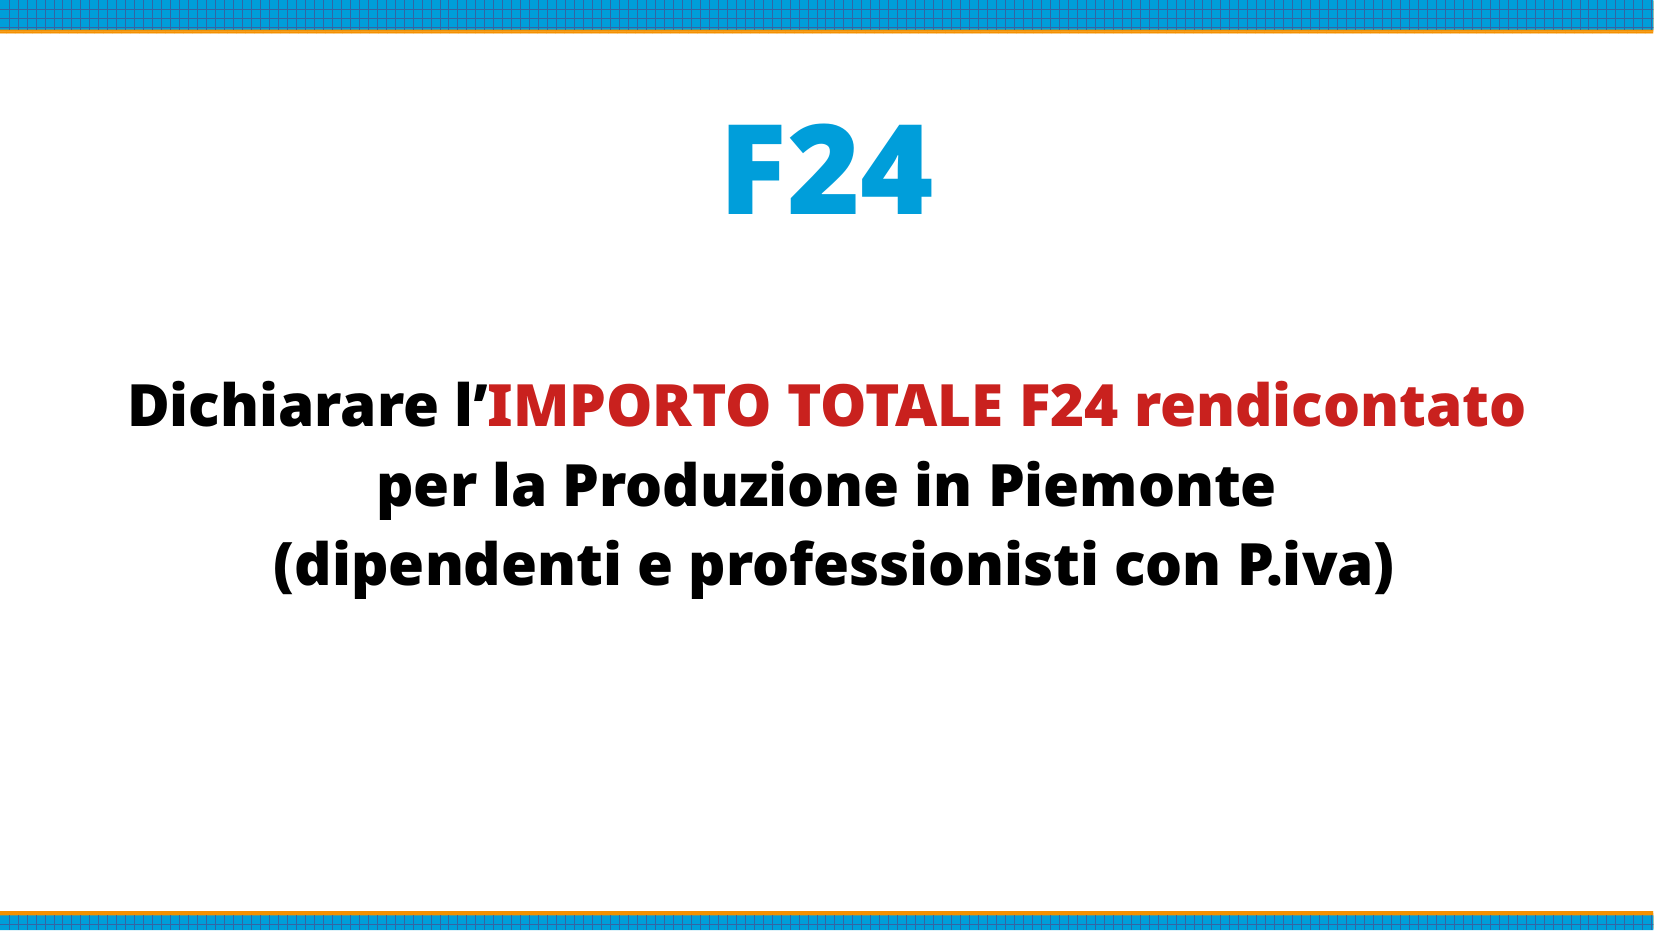

# F24
Dichiarare l’IMPORTO TOTALE F24 rendicontato per la Produzione in Piemonte
 (dipendenti e professionisti con P.iva)